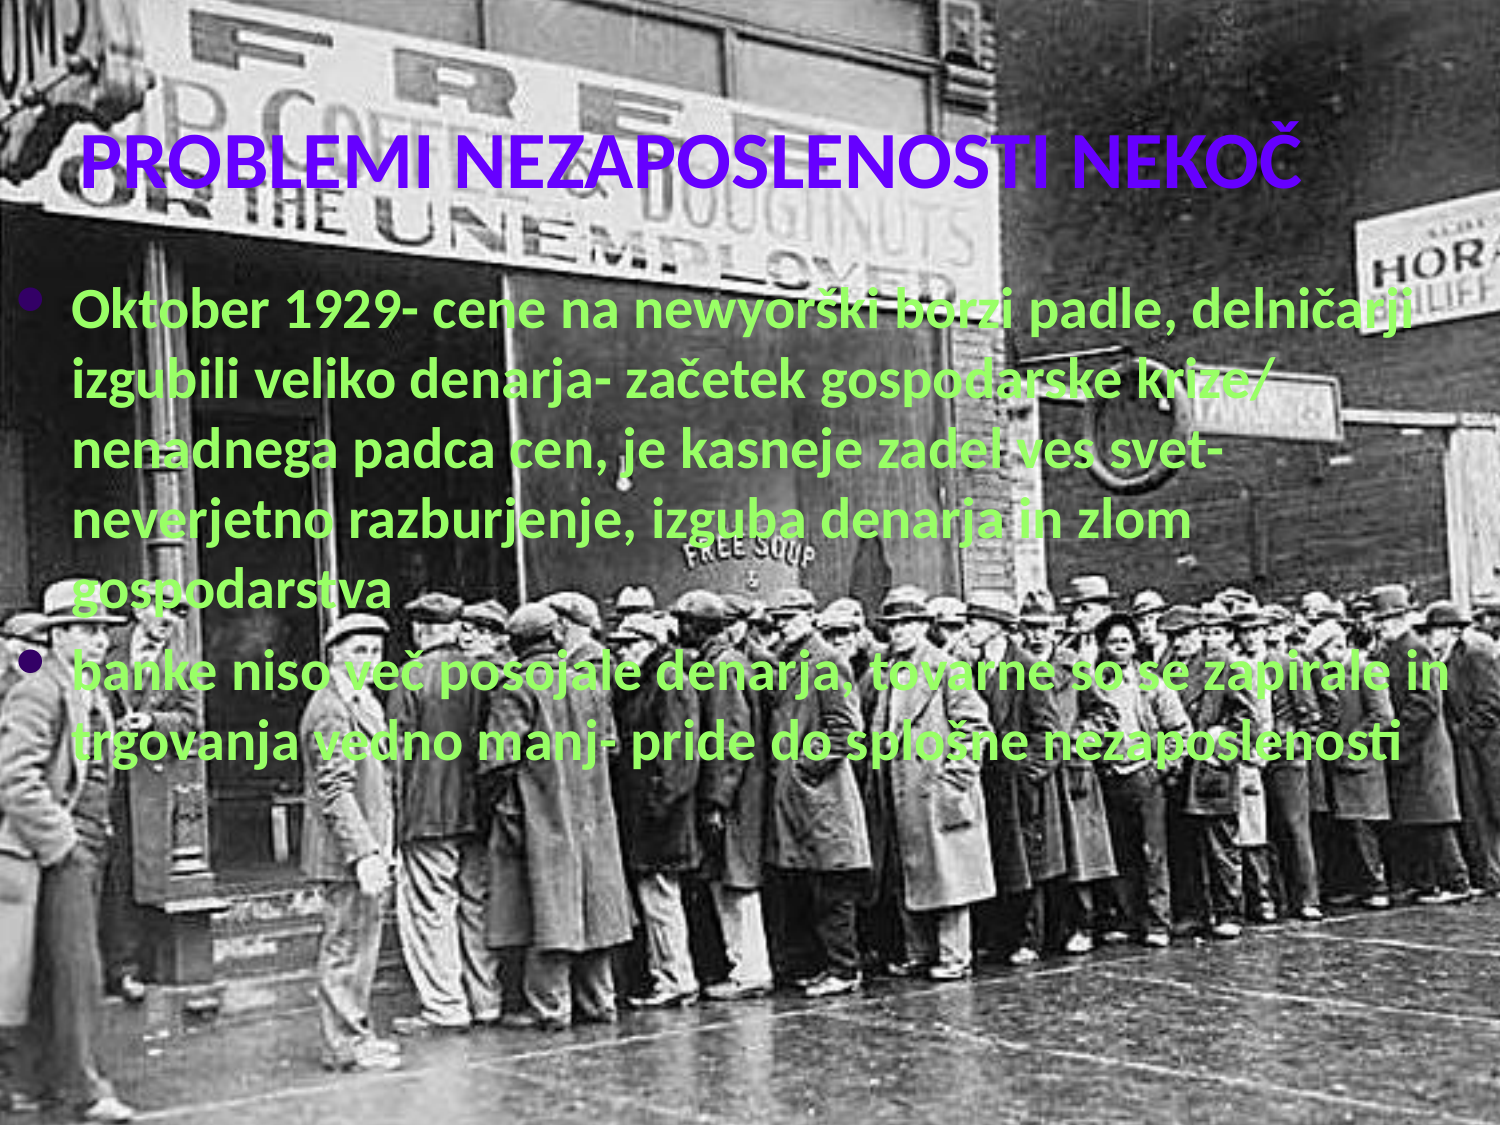

# PROBLEMI NEZAPOSLENOSTI NEKOČ
Oktober 1929- cene na newyorški borzi padle, delničarji izgubili veliko denarja- začetek gospodarske krize/ nenadnega padca cen, je kasneje zadel ves svet- neverjetno razburjenje, izguba denarja in zlom gospodarstva
banke niso več posojale denarja, tovarne so se zapirale in trgovanja vedno manj- pride do splošne nezaposlenosti